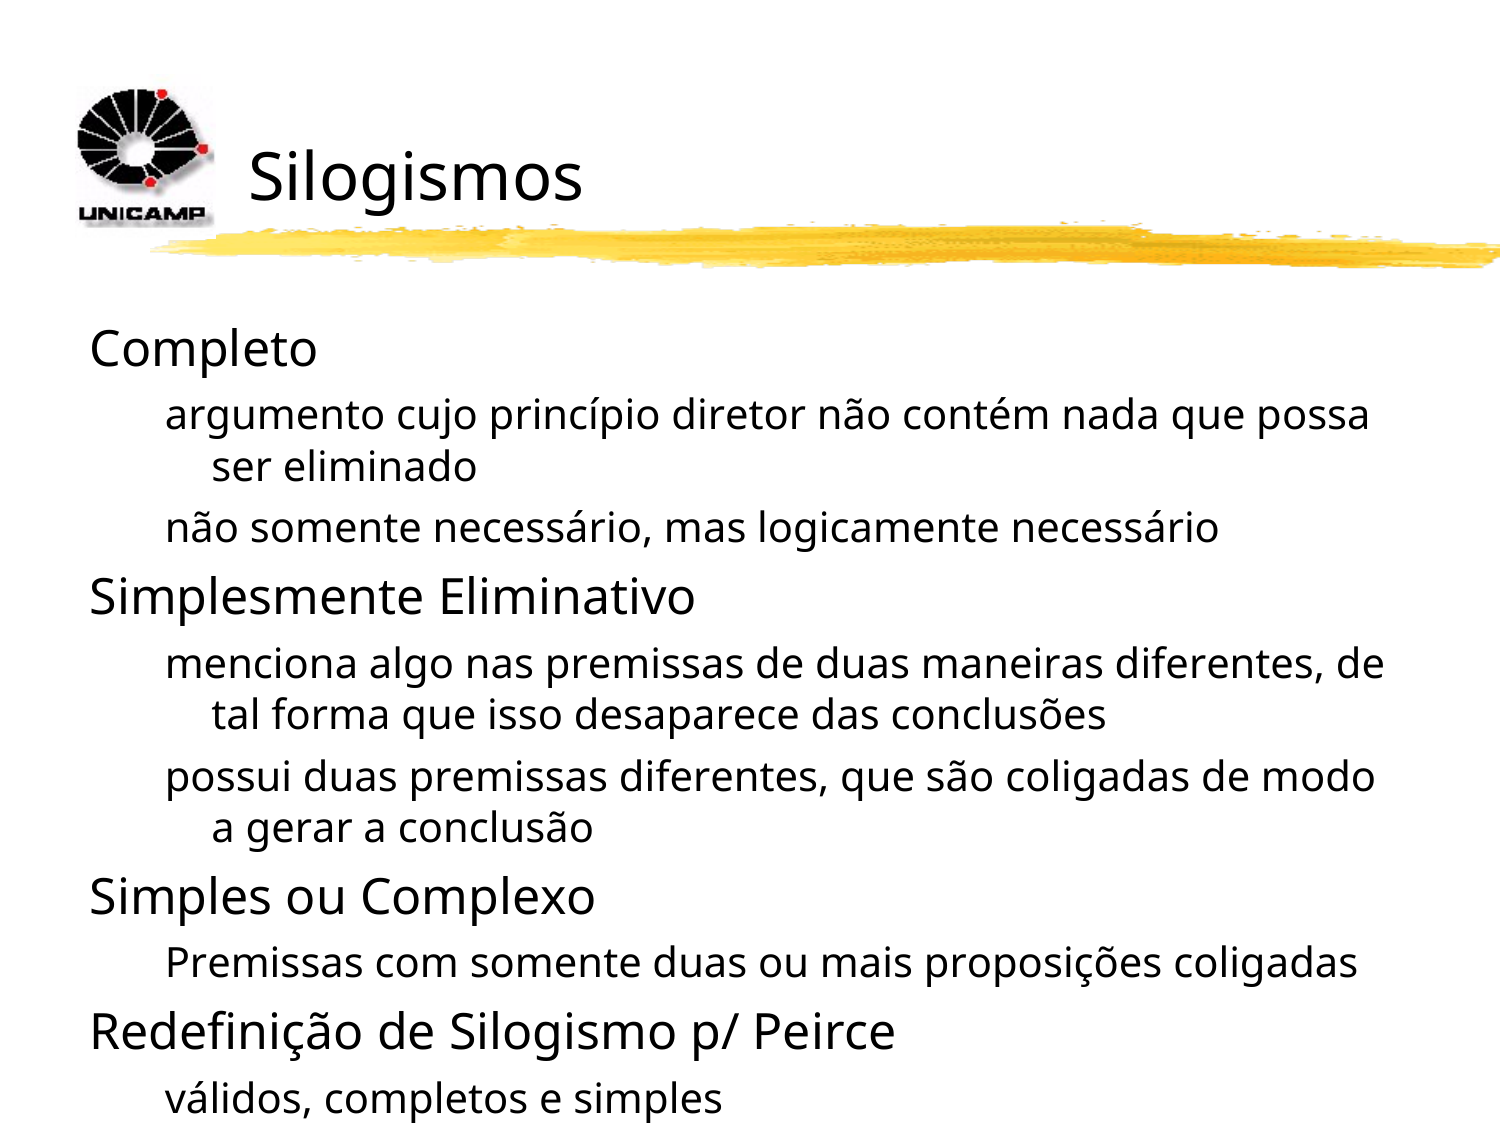

# Silogismos
Completo
argumento cujo princípio diretor não contém nada que possa ser eliminado
não somente necessário, mas logicamente necessário
Simplesmente Eliminativo
menciona algo nas premissas de duas maneiras diferentes, de tal forma que isso desaparece das conclusões
possui duas premissas diferentes, que são coligadas de modo a gerar a conclusão
Simples ou Complexo
Premissas com somente duas ou mais proposições coligadas
Redefinição de Silogismo p/ Peirce
válidos, completos e simples